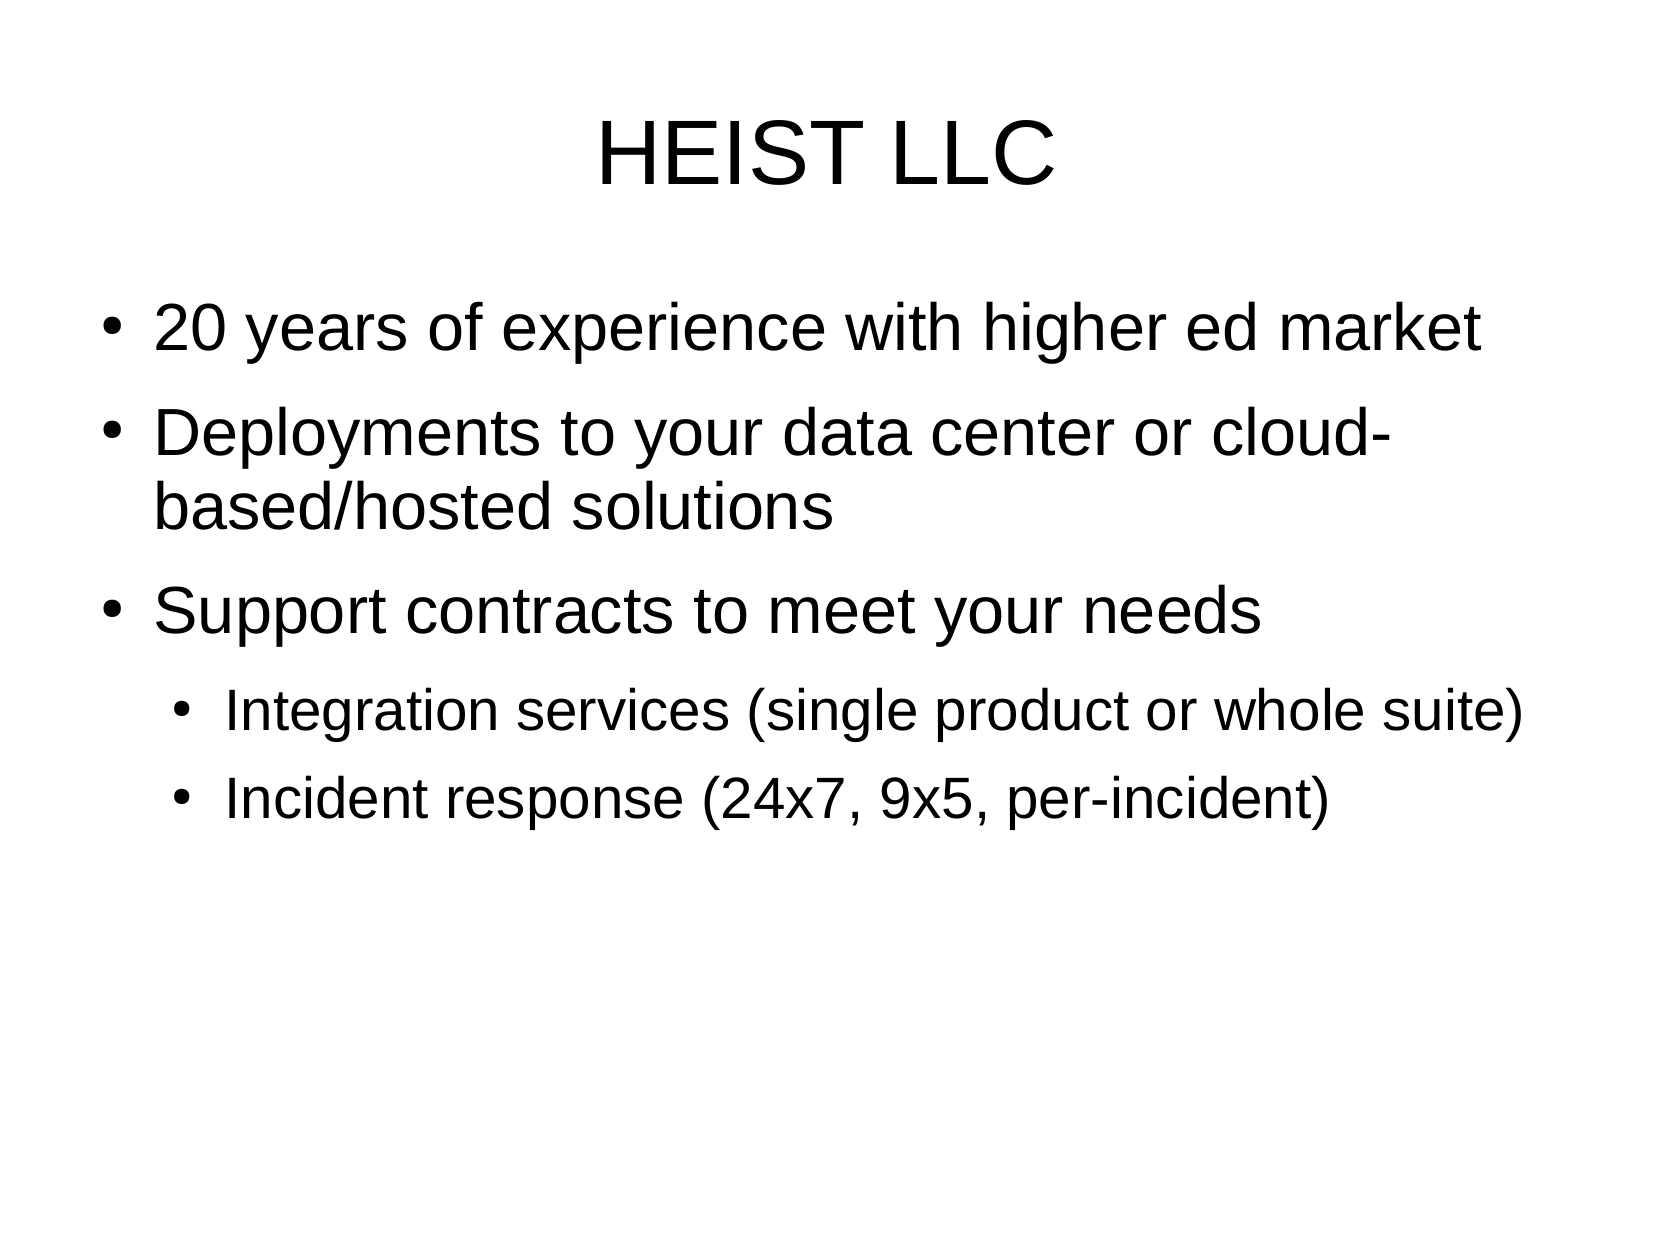

# HEIST LLC
20 years of experience with higher ed market
Deployments to your data center or cloud-based/hosted solutions
Support contracts to meet your needs
Integration services (single product or whole suite)
Incident response (24x7, 9x5, per-incident)